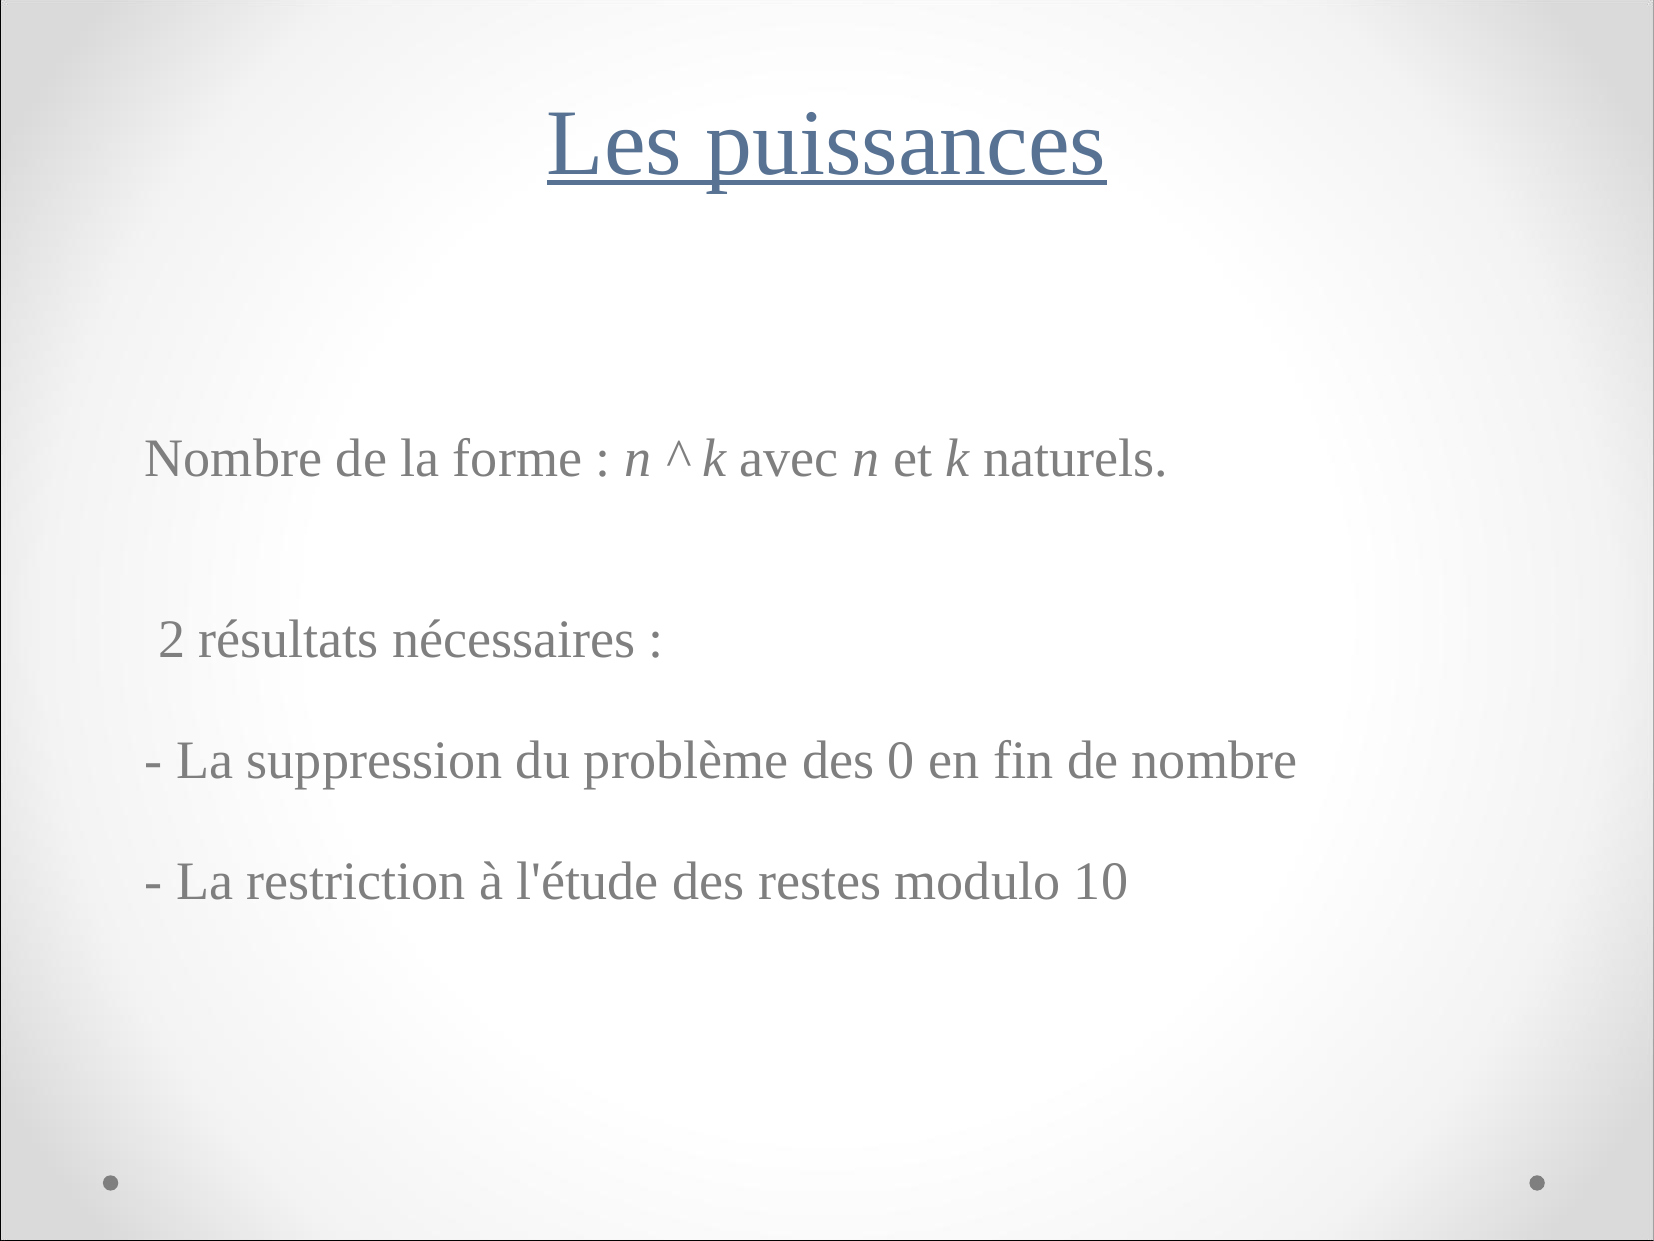

Les puissances
Nombre de la forme : n ^ k avec n et k naturels.
 2 résultats nécessaires :
- La suppression du problème des 0 en fin de nombre
- La restriction à l'étude des restes modulo 10